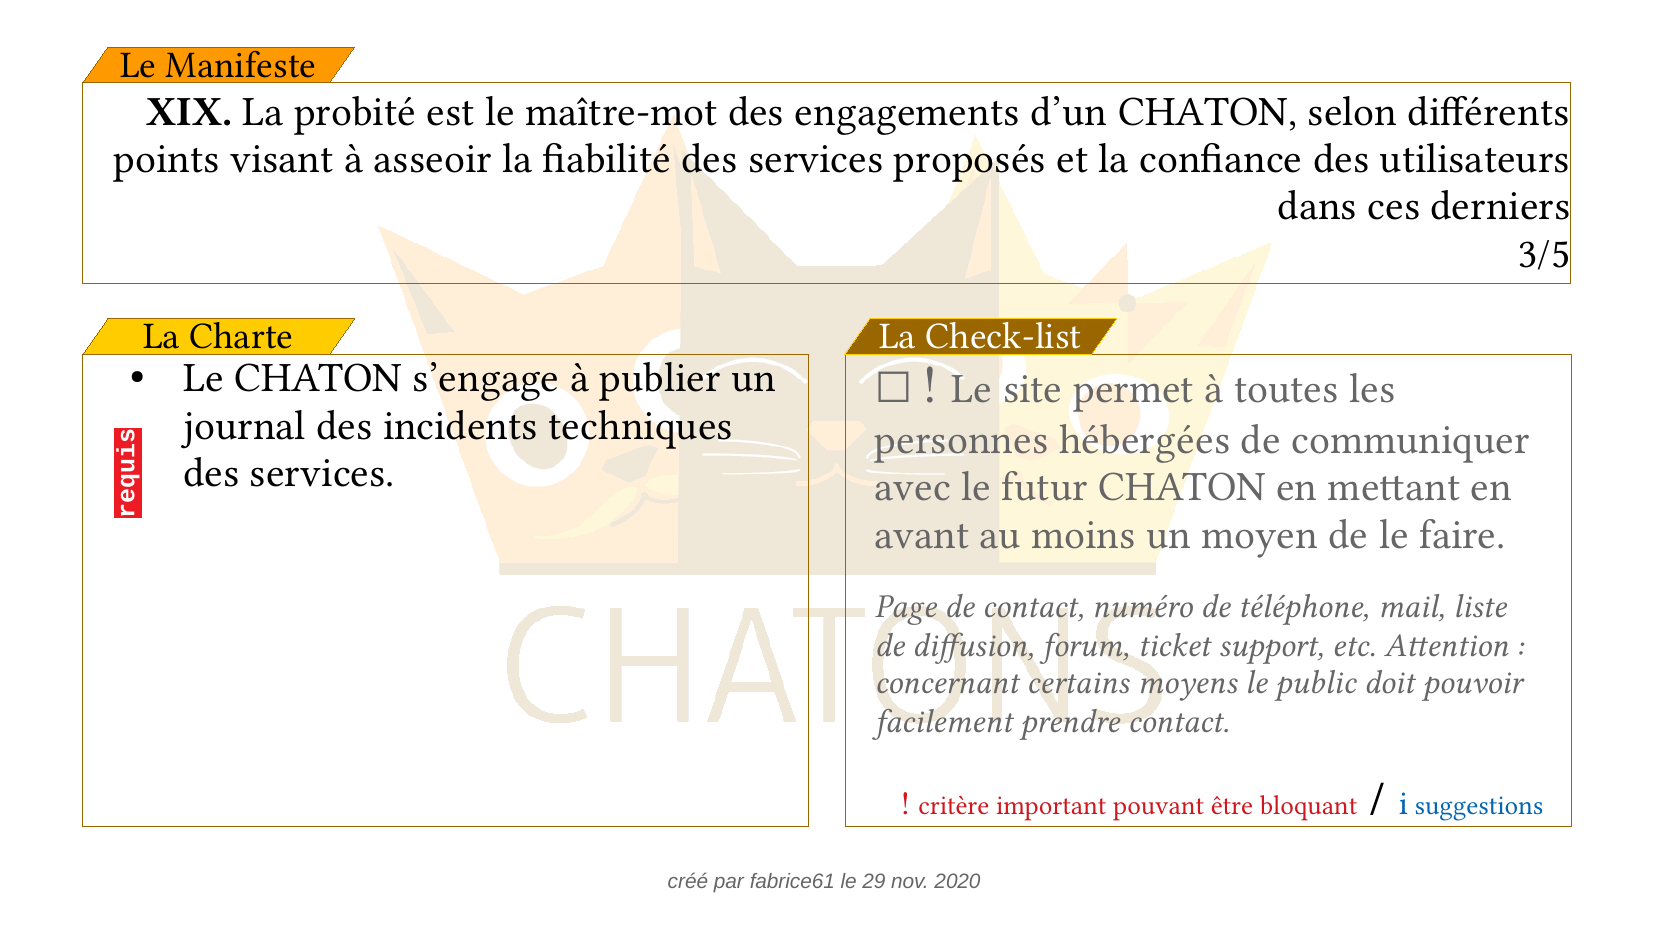

Le Manifeste
# XIX. La probité est le maître-mot des engagements d’un CHATON, selon différents points visant à asseoir la fiabilité des services proposés et la confiance des utilisateurs dans ces derniers 3/5
La Charte
La Check-list
Le CHATON s’engage à publier un journal des incidents techniques des services.
☐ ! Le site permet à toutes les personnes hébergées de communiquer avec le futur CHATON en mettant en avant au moins un moyen de le faire.
Page de contact, numéro de téléphone, mail, liste de diffusion, forum, ticket support, etc. Attention : concernant certains moyens le public doit pouvoir facilement prendre contact.
requis